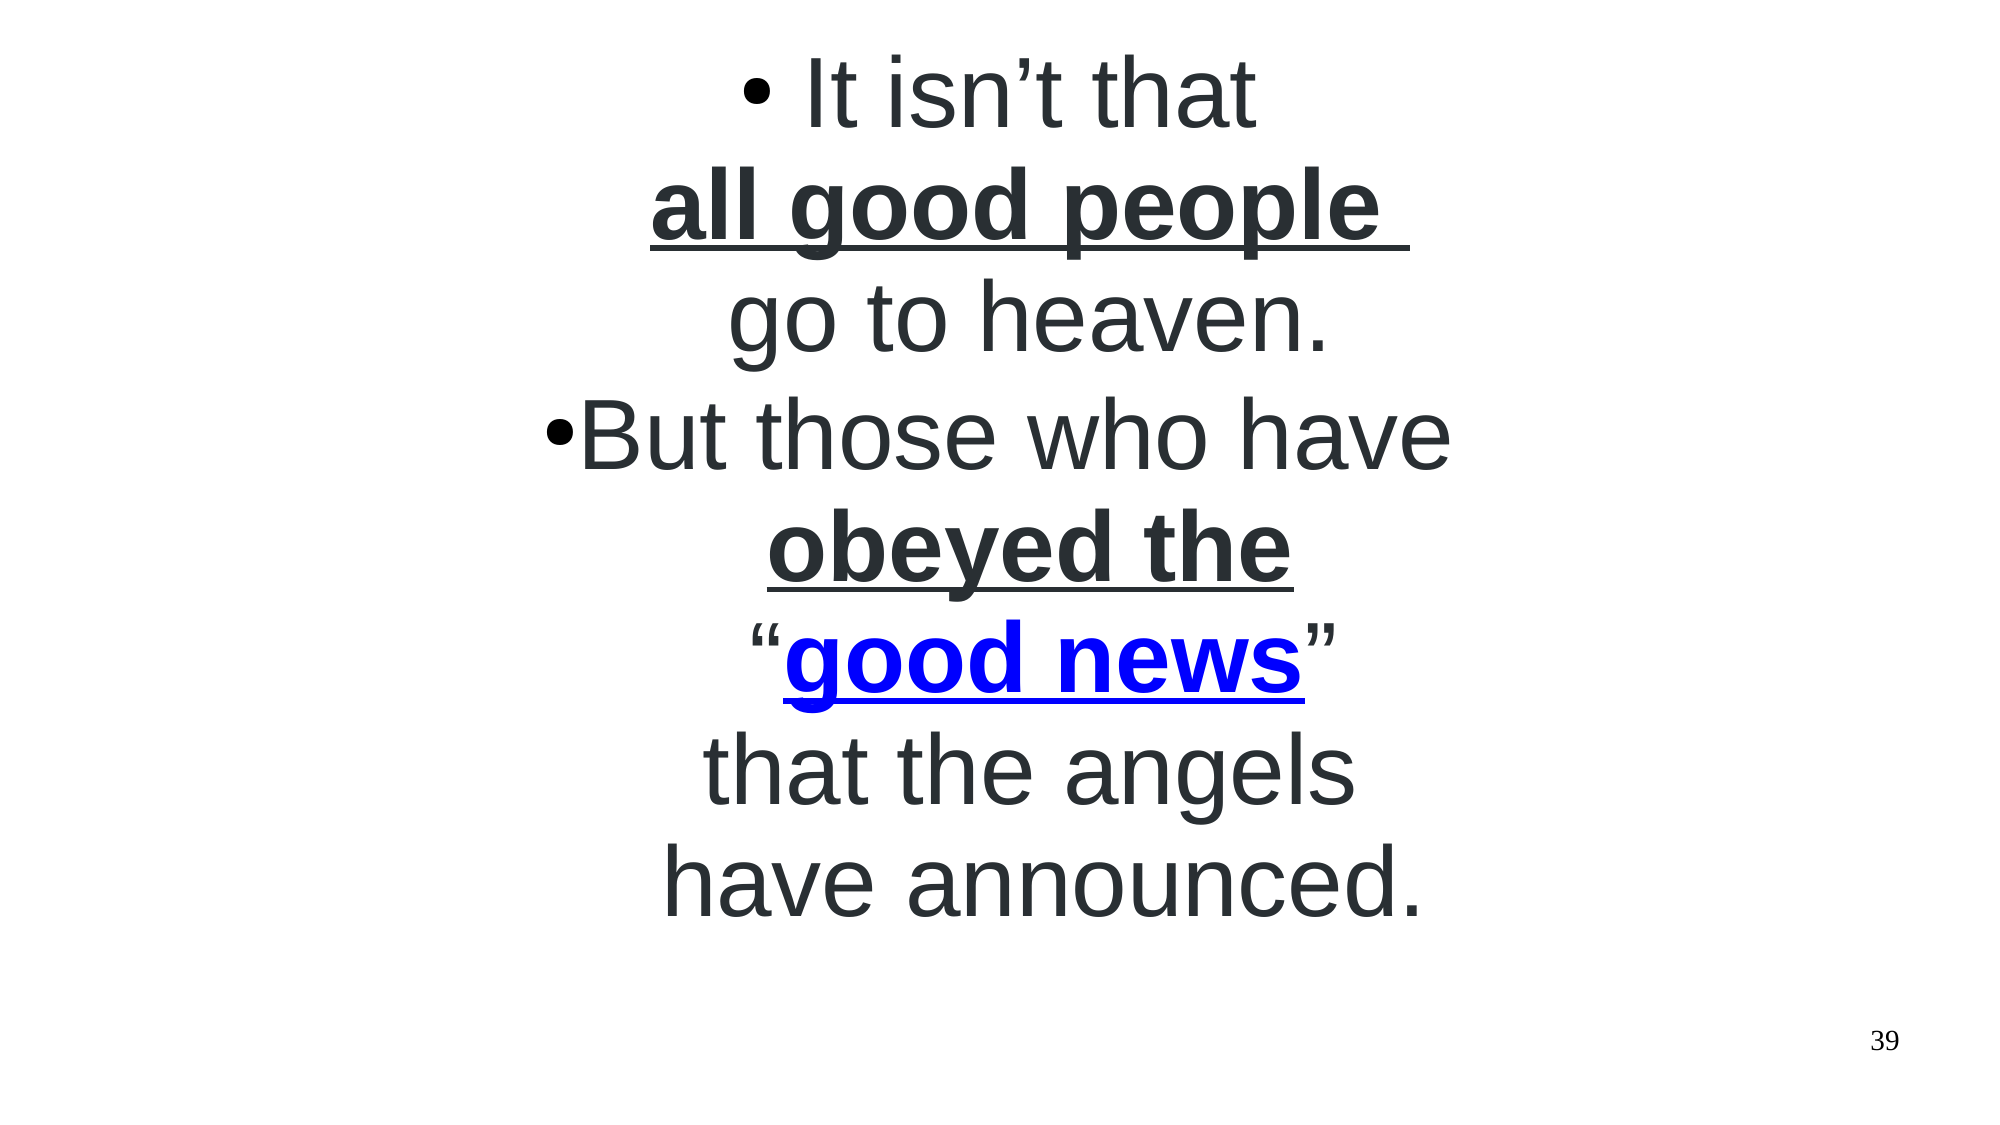

# It isn’t that all good people go to heaven.
But those who have
obeyed the
 “good news”
that the angels
 have announced.
39